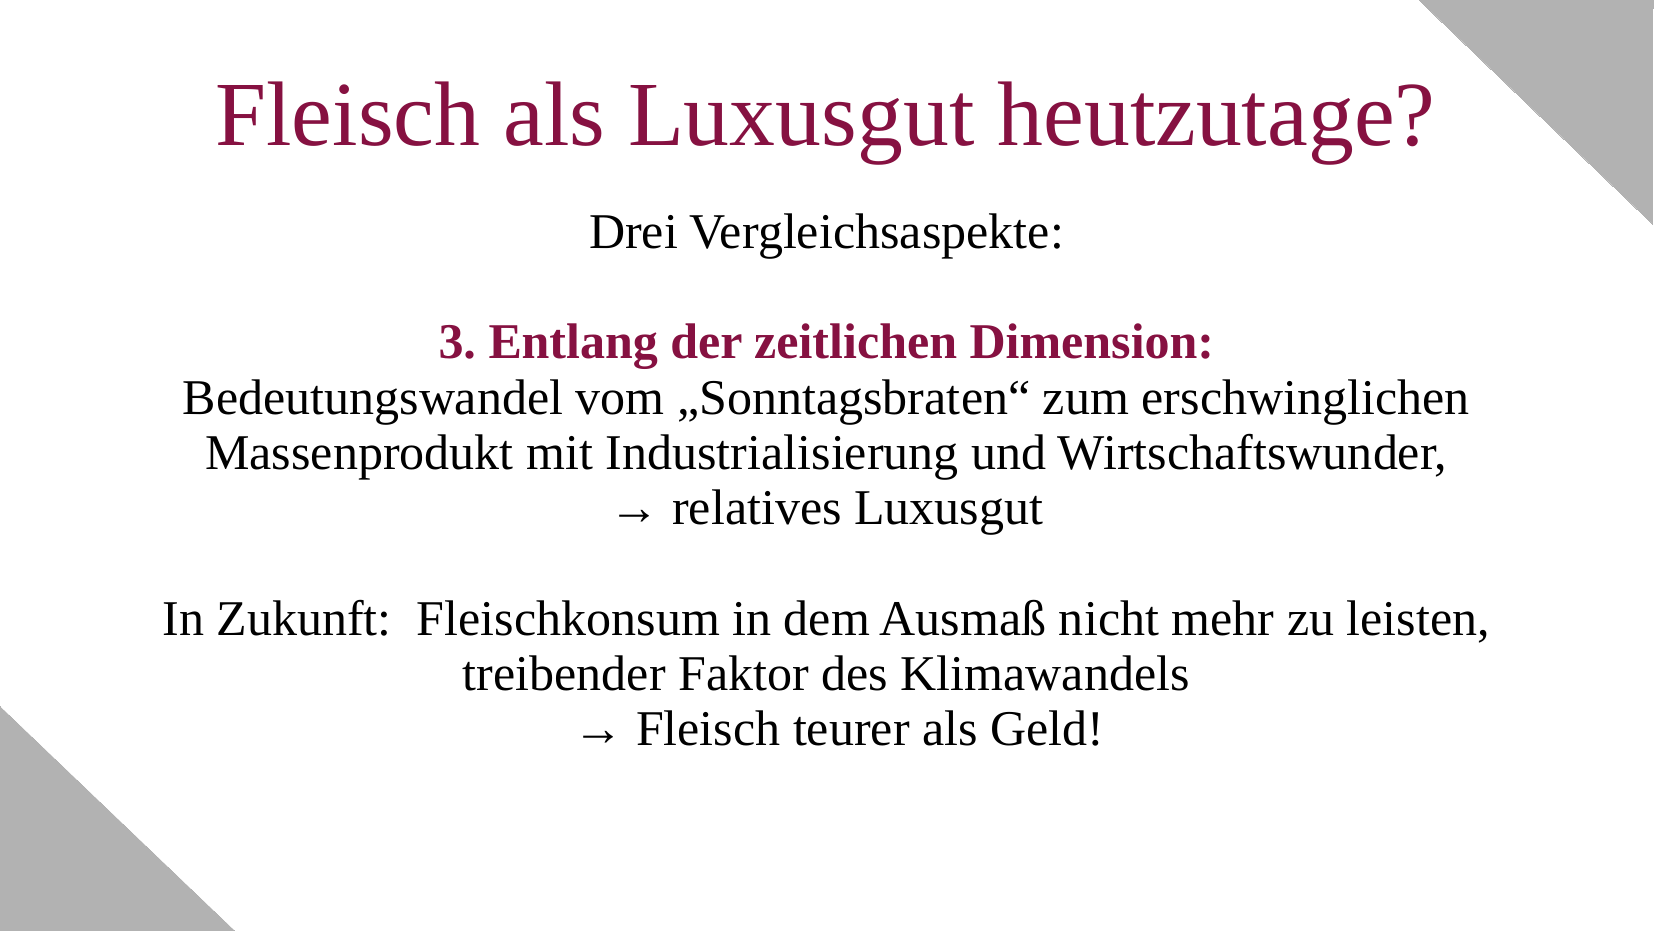

# Fleisch als Luxusgut heutzutage?
Drei Vergleichsaspekte:
3. Entlang der zeitlichen Dimension:
Bedeutungswandel vom „Sonntagsbraten“ zum erschwinglichen Massenprodukt mit Industrialisierung und Wirtschaftswunder,
→ relatives Luxusgut
In Zukunft: Fleischkonsum in dem Ausmaß nicht mehr zu leisten, treibender Faktor des Klimawandels
 → Fleisch teurer als Geld!